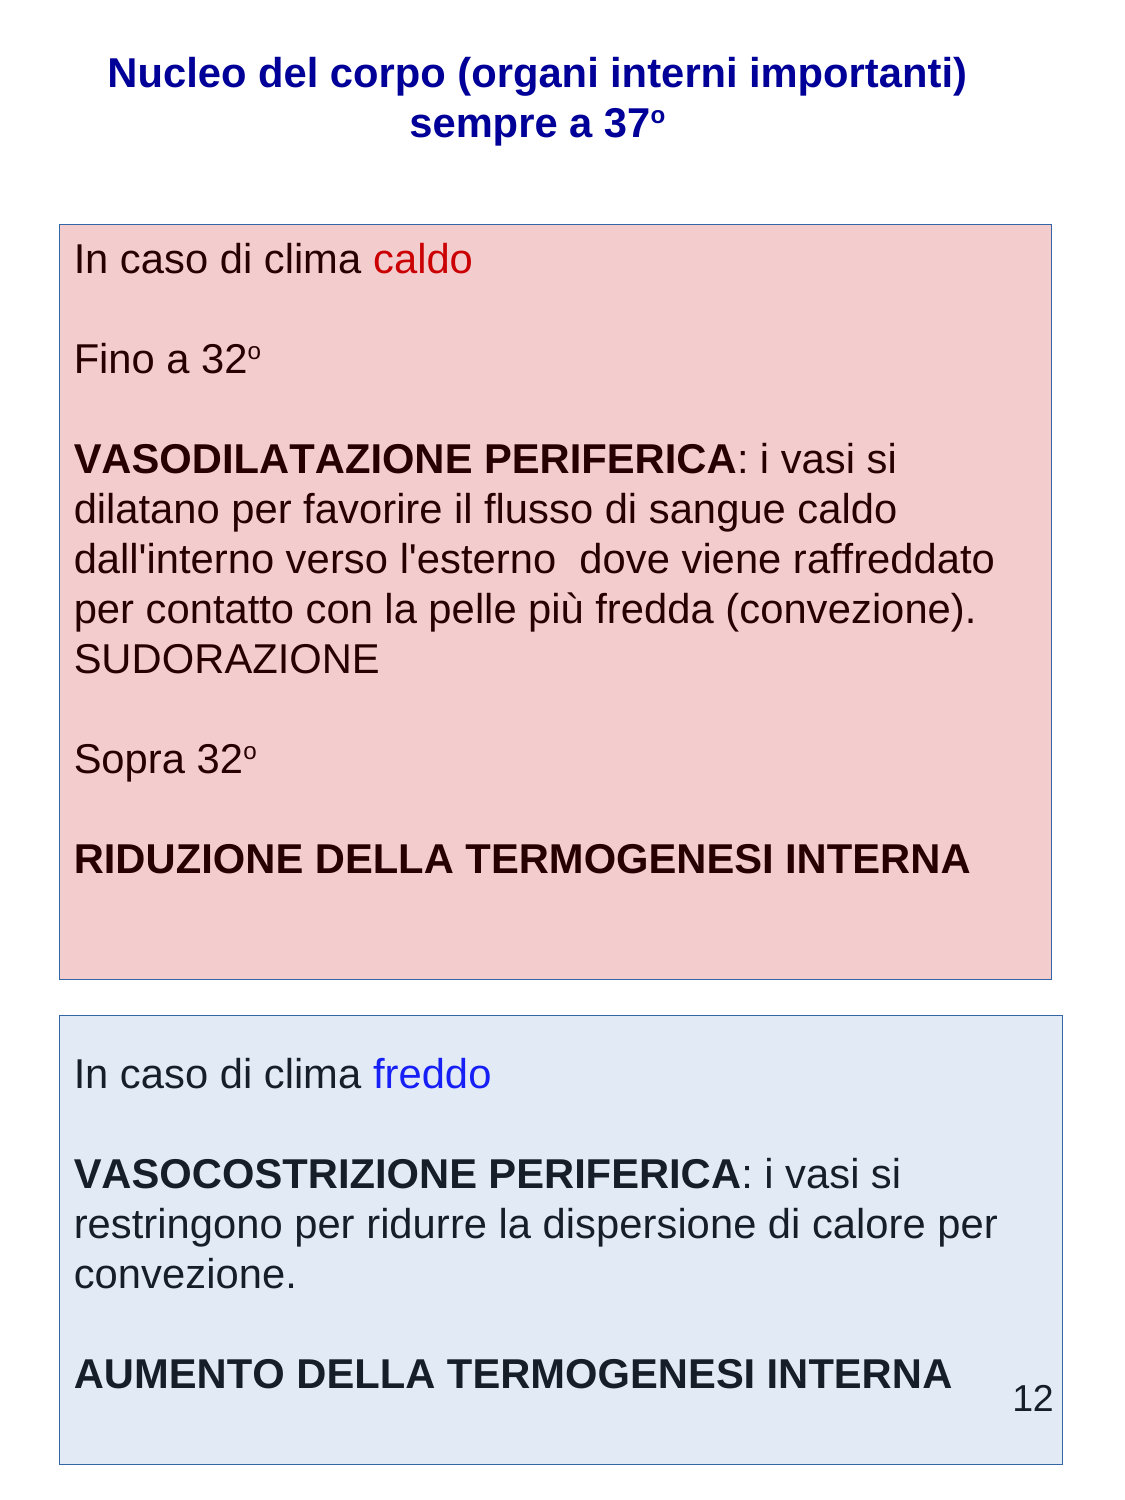

Nucleo del corpo (organi interni importanti) sempre a 37o
In caso di clima caldo
Fino a 32o
VASODILATAZIONE PERIFERICA: i vasi si dilatano per favorire il flusso di sangue caldo dall'interno verso l'esterno dove viene raffreddato per contatto con la pelle più fredda (convezione).
SUDORAZIONE
Sopra 32o
RIDUZIONE DELLA TERMOGENESI INTERNA
In caso di clima freddo
VASOCOSTRIZIONE PERIFERICA: i vasi si restringono per ridurre la dispersione di calore per convezione.
AUMENTO DELLA TERMOGENESI INTERNA
P8 Calore
12